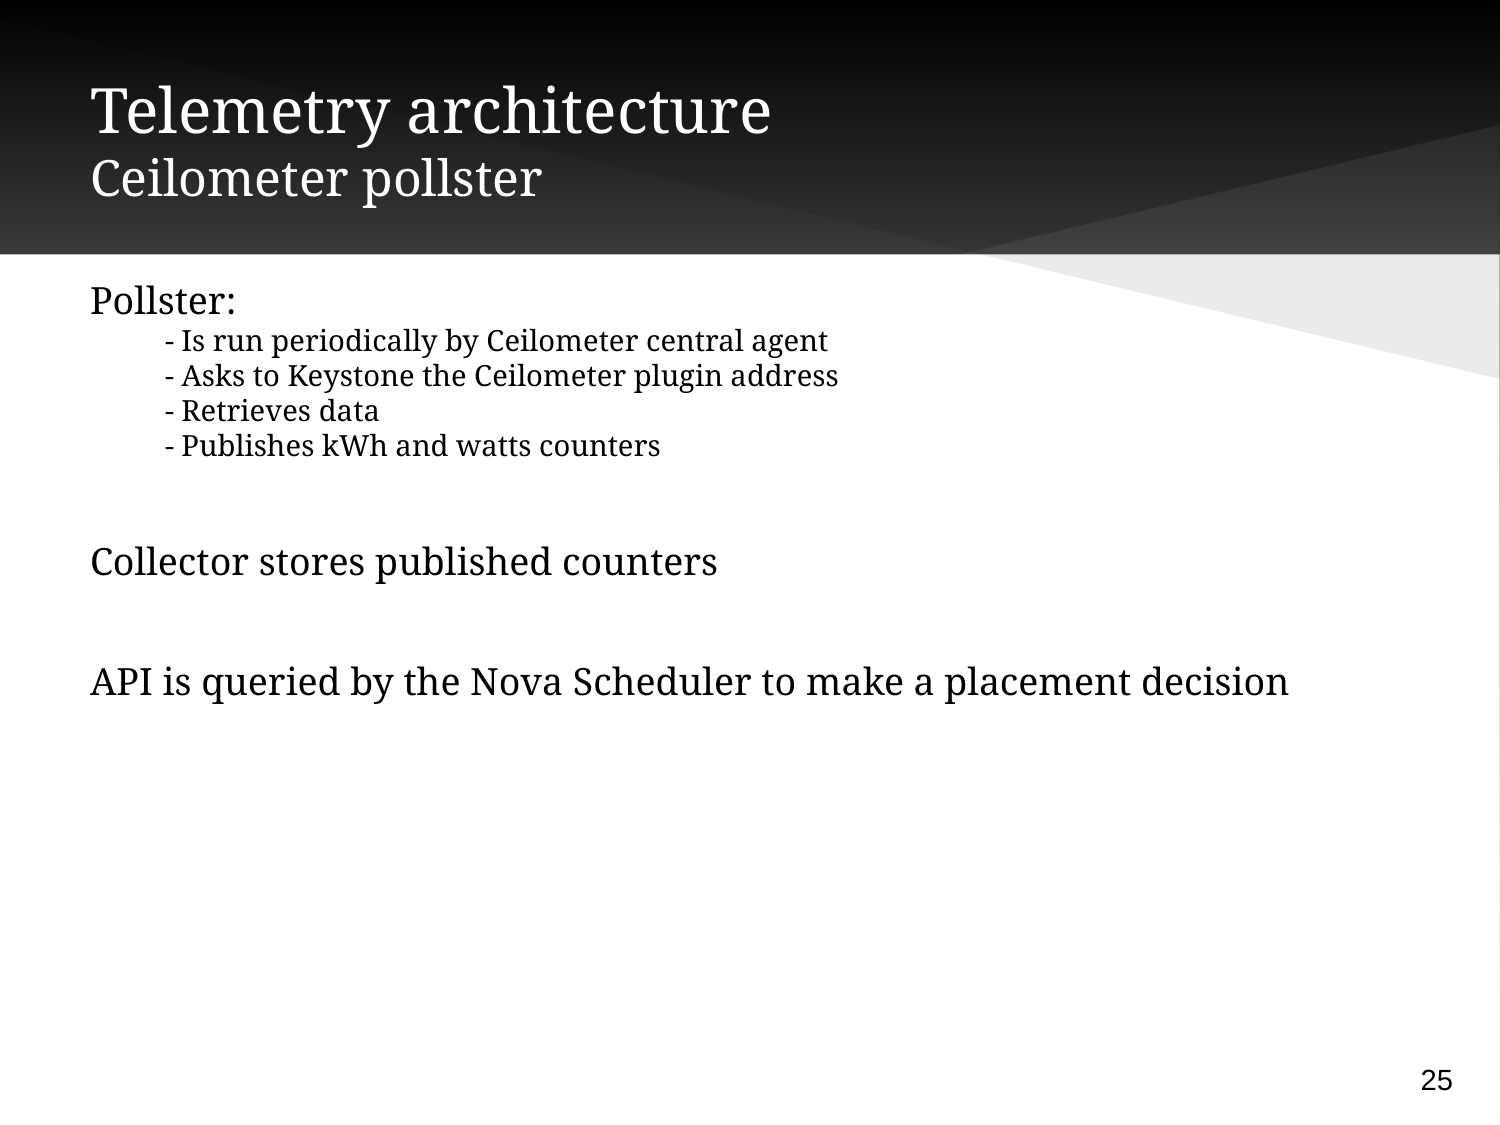

# Telemetry architecture Ceilometer pollster
Pollster:
- Is run periodically by Ceilometer central agent
- Asks to Keystone the Ceilometer plugin address
- Retrieves data
- Publishes kWh and watts counters
Collector stores published counters
API is queried by the Nova Scheduler to make a placement decision
25